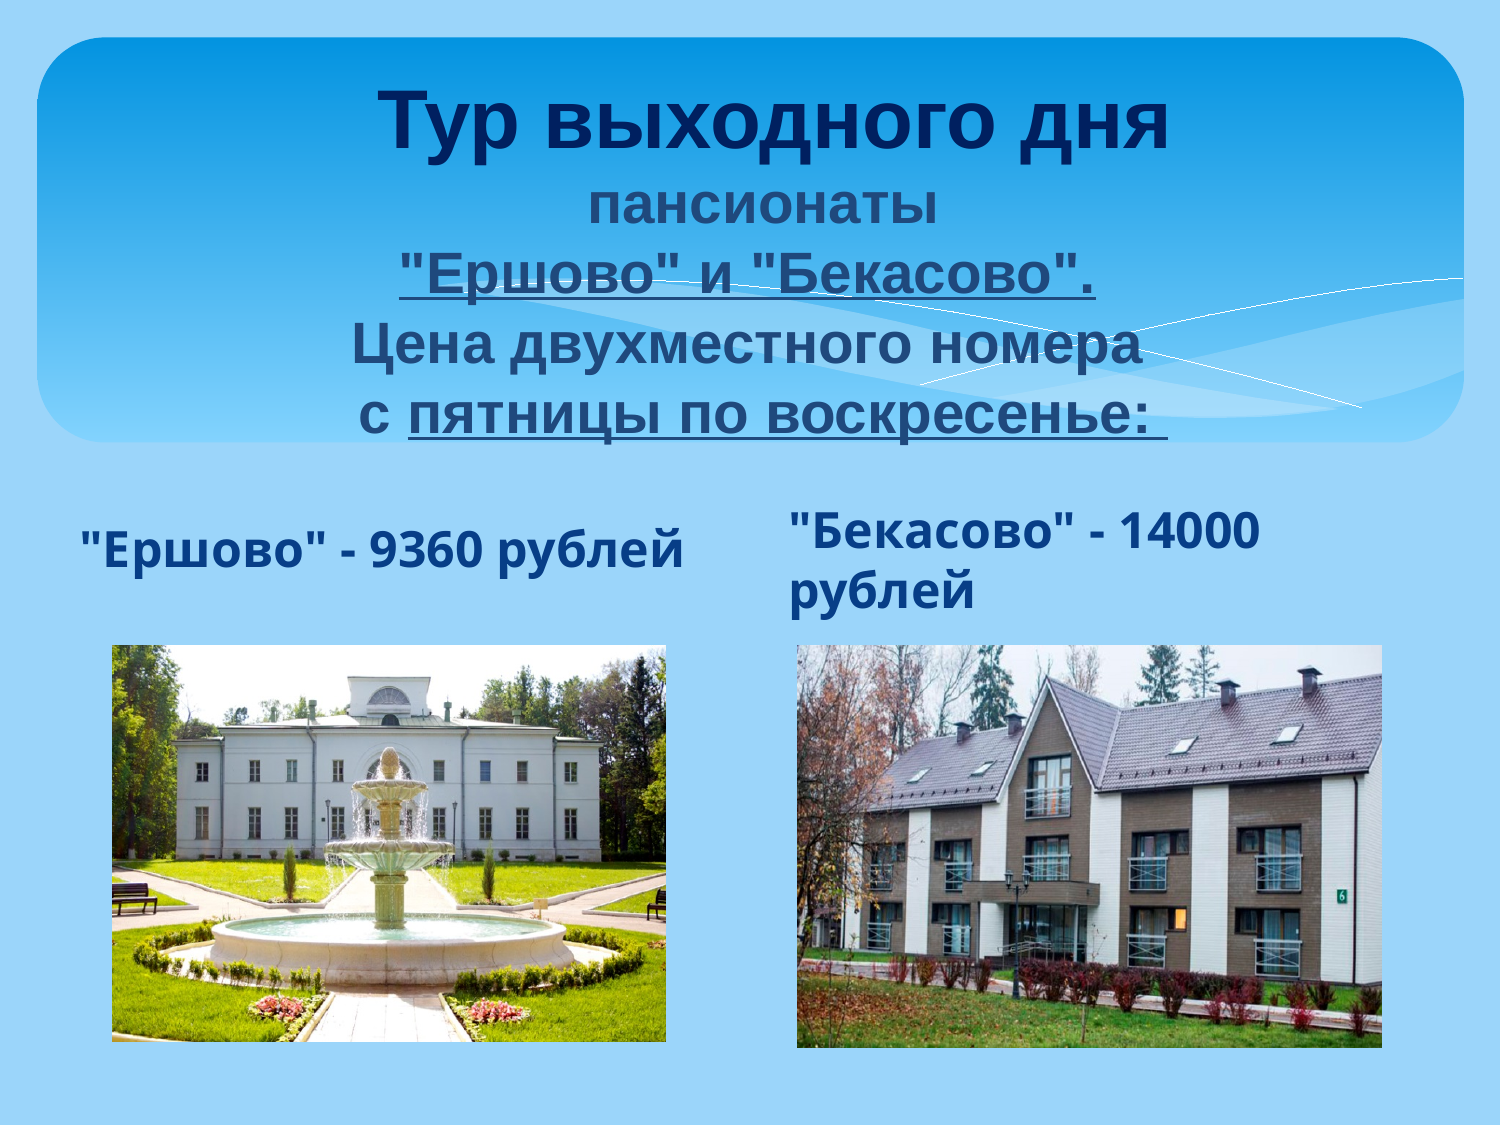

# Тур выходного дня пансионаты "Ершово" и "Бекасово".  Цена двухместного номера  с пятницы по воскресенье:
"Ершово" - 9360 рублей
"Бекасово" - 14000 рублей